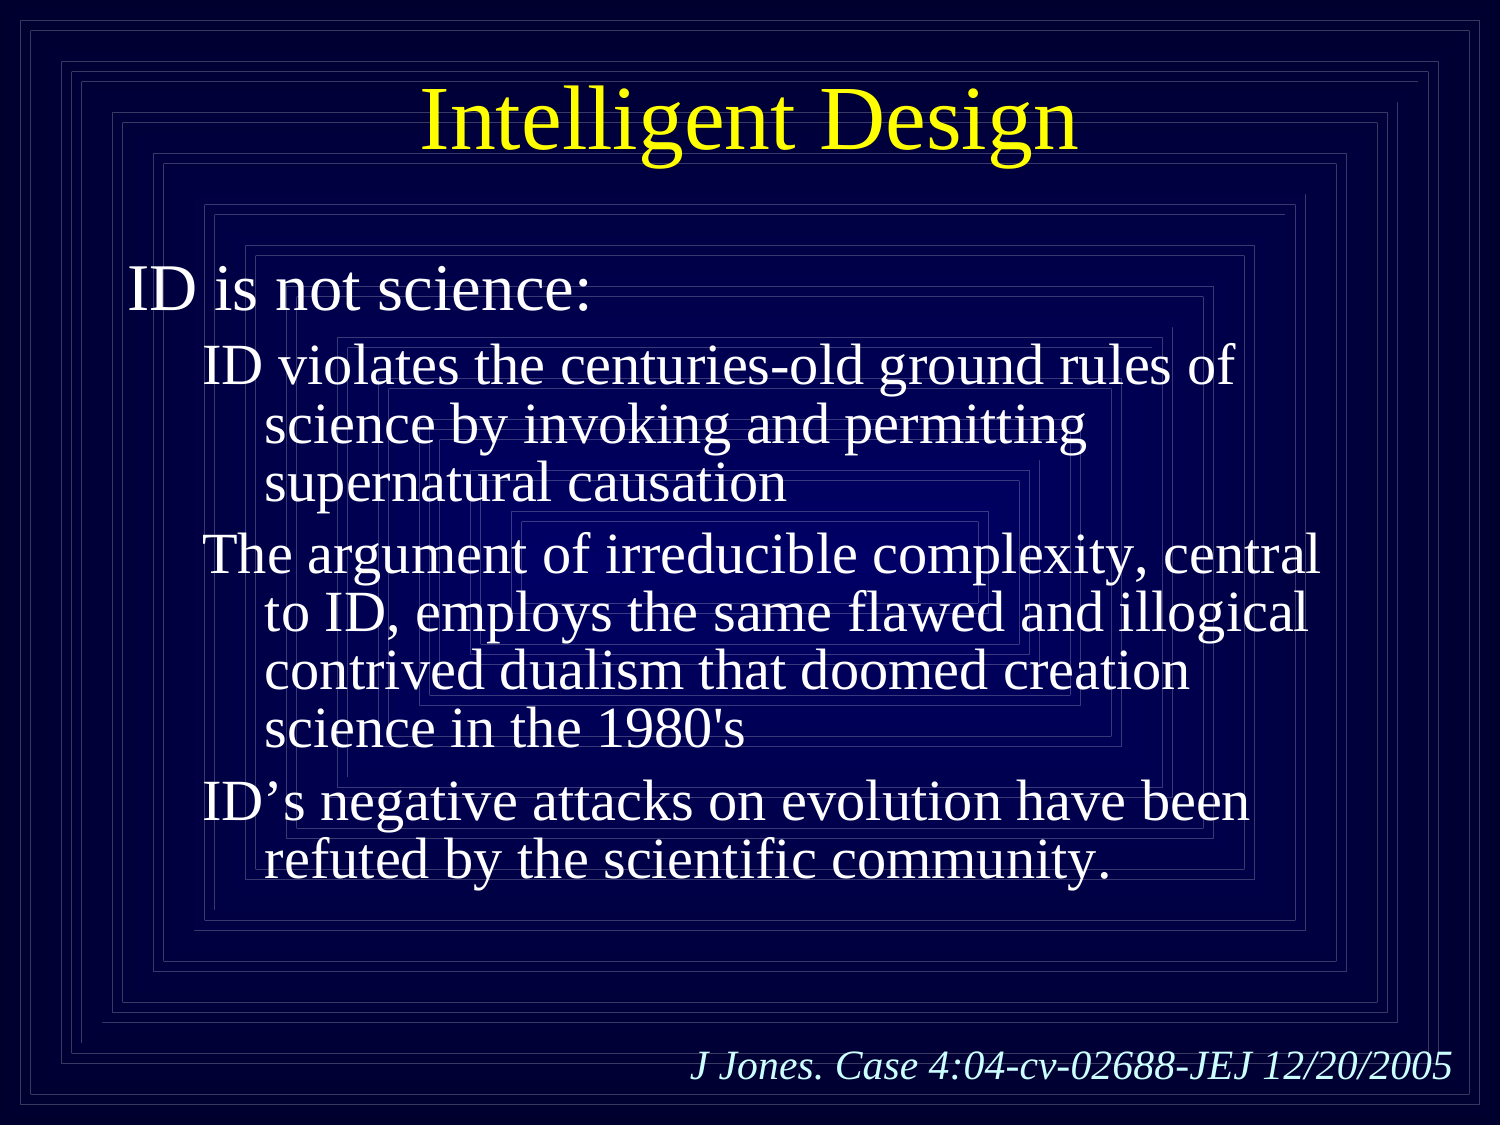

# Intelligent Design
ID is not science:
ID violates the centuries-old ground rules of science by invoking and permitting supernatural causation
The argument of irreducible complexity, central to ID, employs the same flawed and illogical contrived dualism that doomed creation science in the 1980's
ID’s negative attacks on evolution have been refuted by the scientific community.
J Jones. Case 4:04-cv-02688-JEJ 12/20/2005